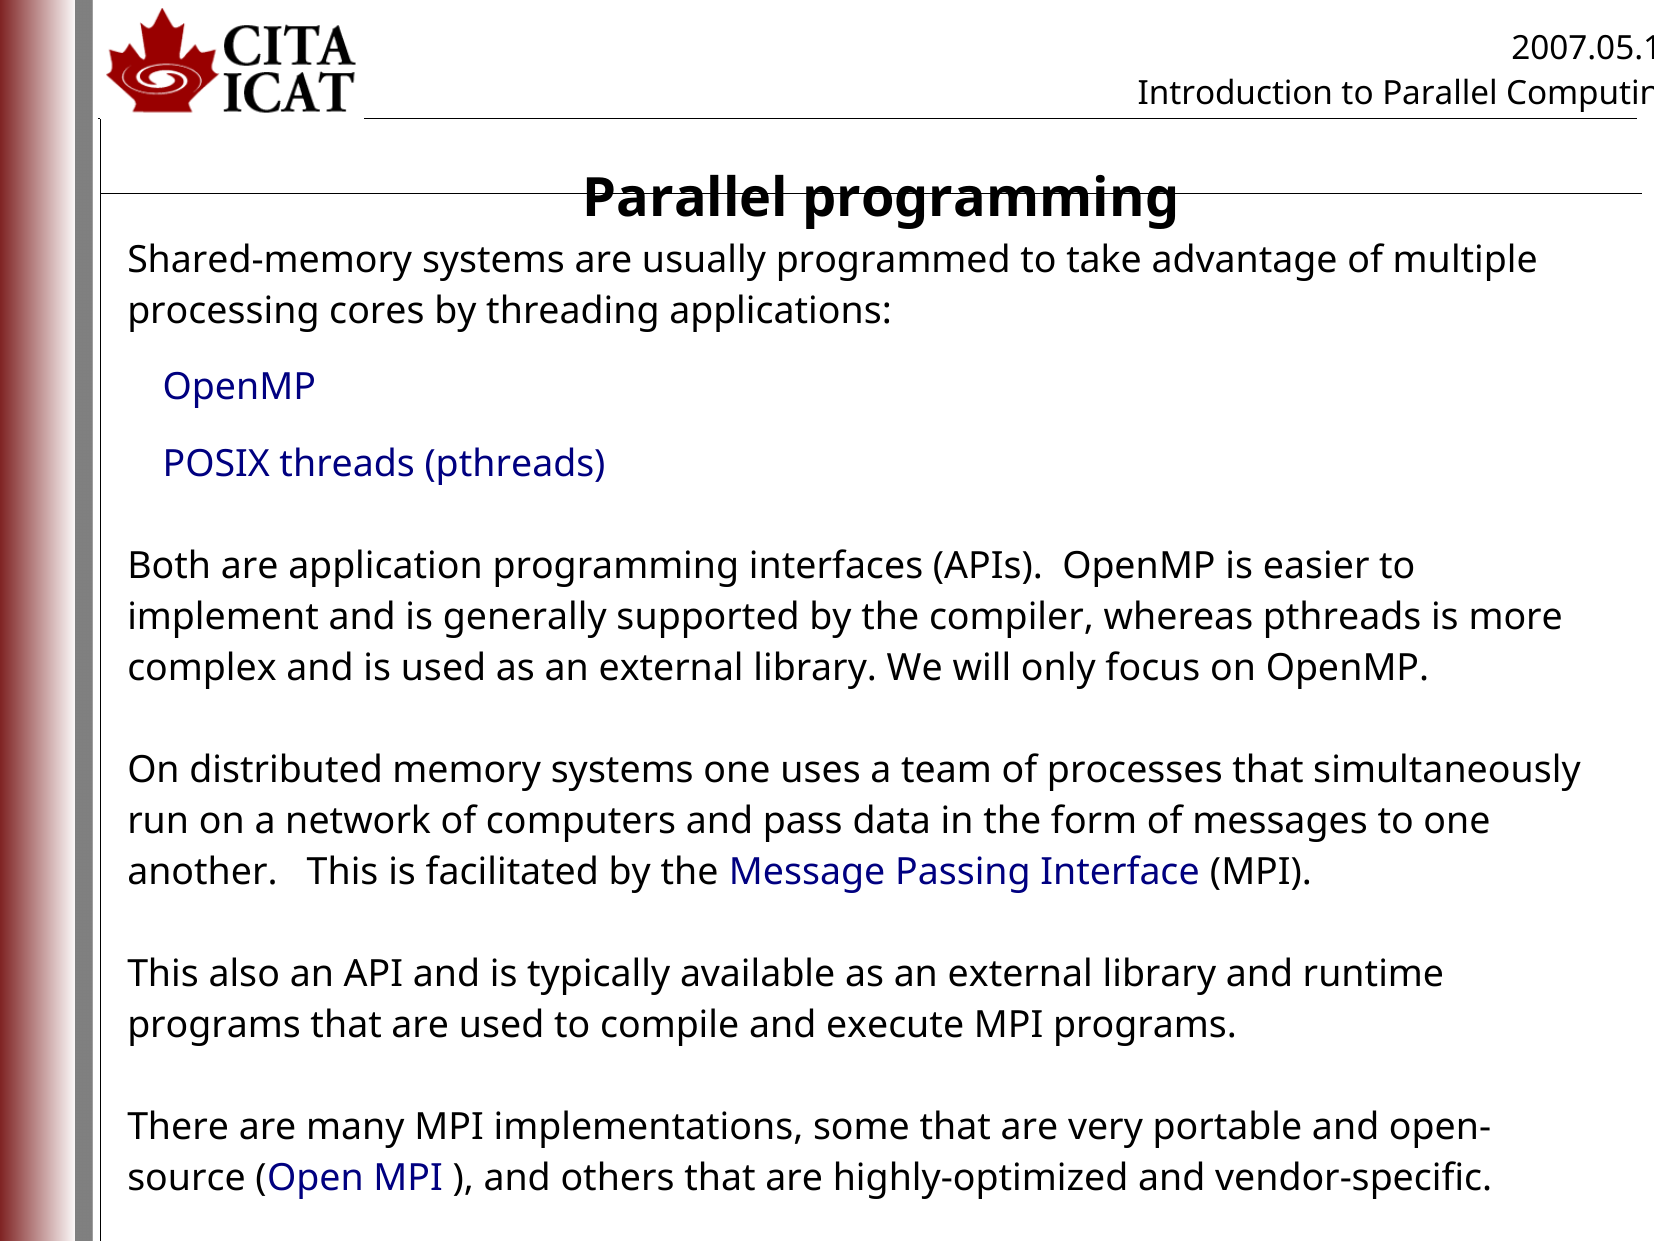

2007.05.18
Introduction to Parallel Computing
Parallel programming
Shared-memory systems are usually programmed to take advantage of multiple processing cores by threading applications:
OpenMP
POSIX threads (pthreads)
Both are application programming interfaces (APIs). OpenMP is easier to implement and is generally supported by the compiler, whereas pthreads is more complex and is used as an external library. We will only focus on OpenMP.
On distributed memory systems one uses a team of processes that simultaneously run on a network of computers and pass data in the form of messages to one another. This is facilitated by the Message Passing Interface (MPI).
This also an API and is typically available as an external library and runtime programs that are used to compile and execute MPI programs.
There are many MPI implementations, some that are very portable and open-source (Open MPI ), and others that are highly-optimized and vendor-specific.
One can run MPI programs on shared-memory systems, or even mix the two approaches.